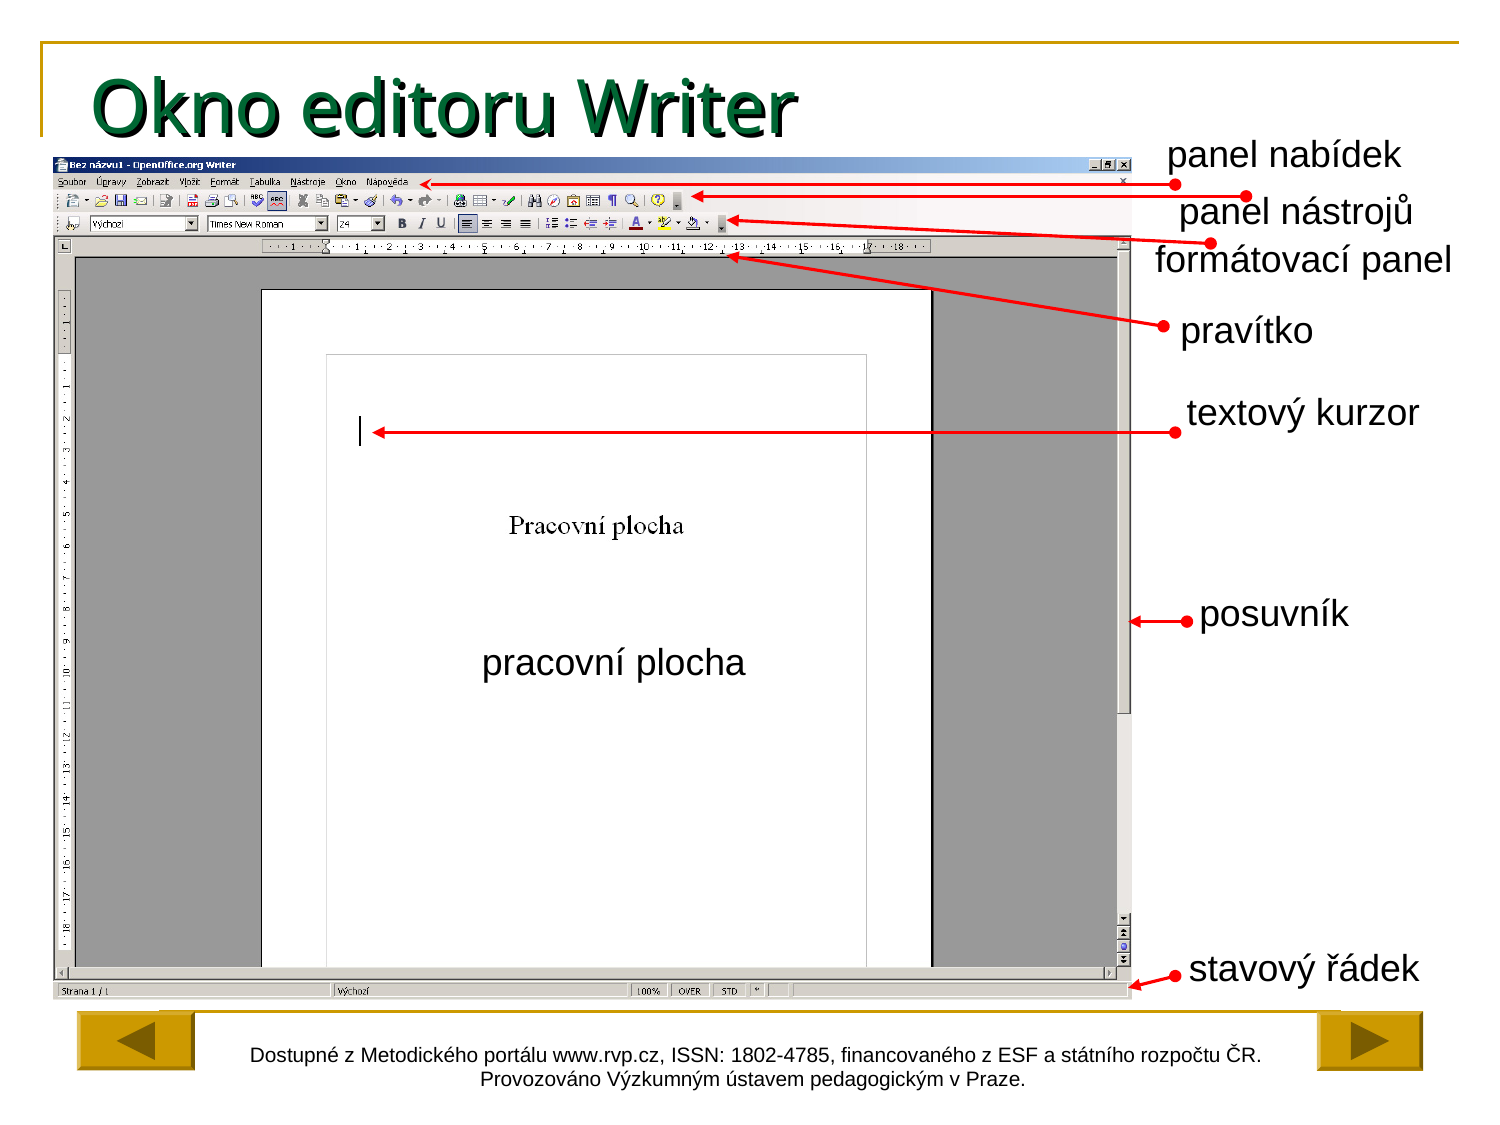

# Okno editoru Writer
panel nabídek
panel nástrojů
formátovací panel
pravítko
textový kurzor
posuvník
pracovní plocha
stavový řádek